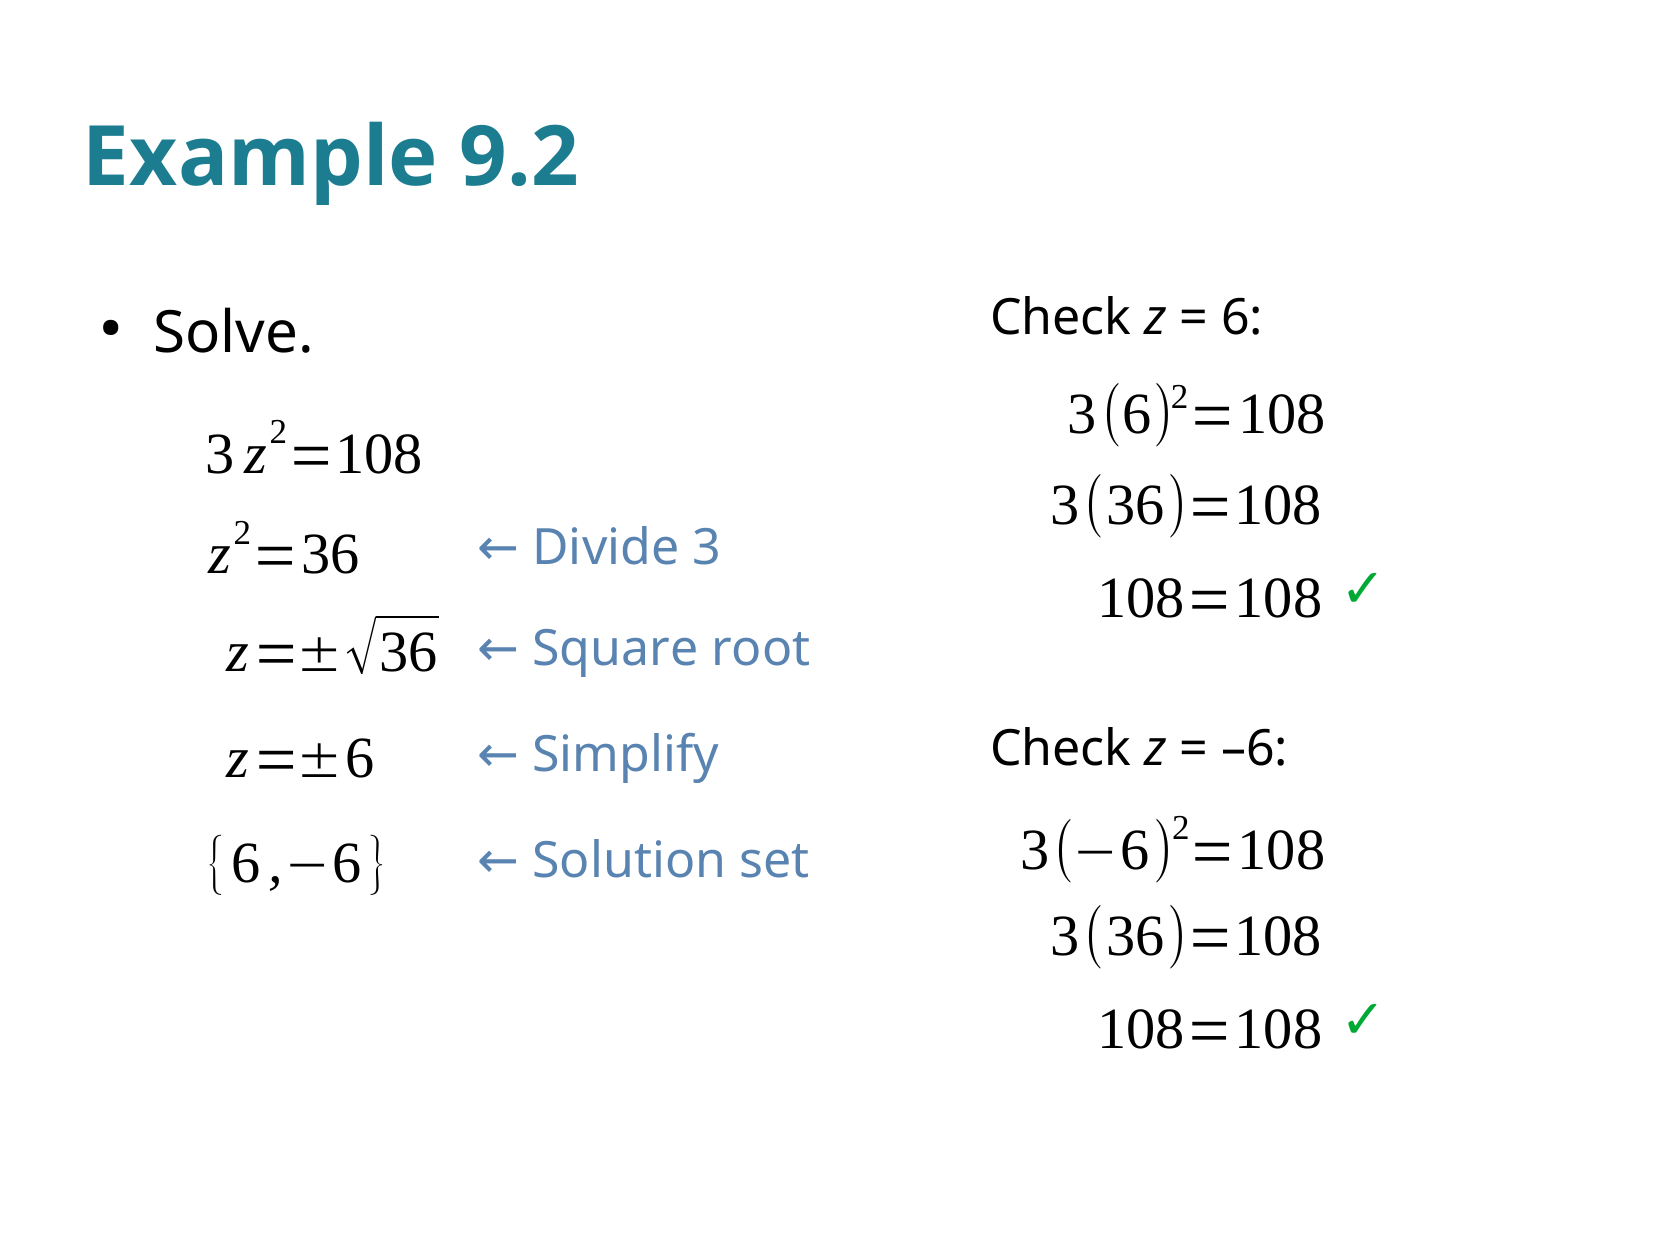

# Example 9.2
Check z = 6:
Solve.
← Divide 3
✓
← Square root
Check z = –6:
← Simplify
← Solution set
✓